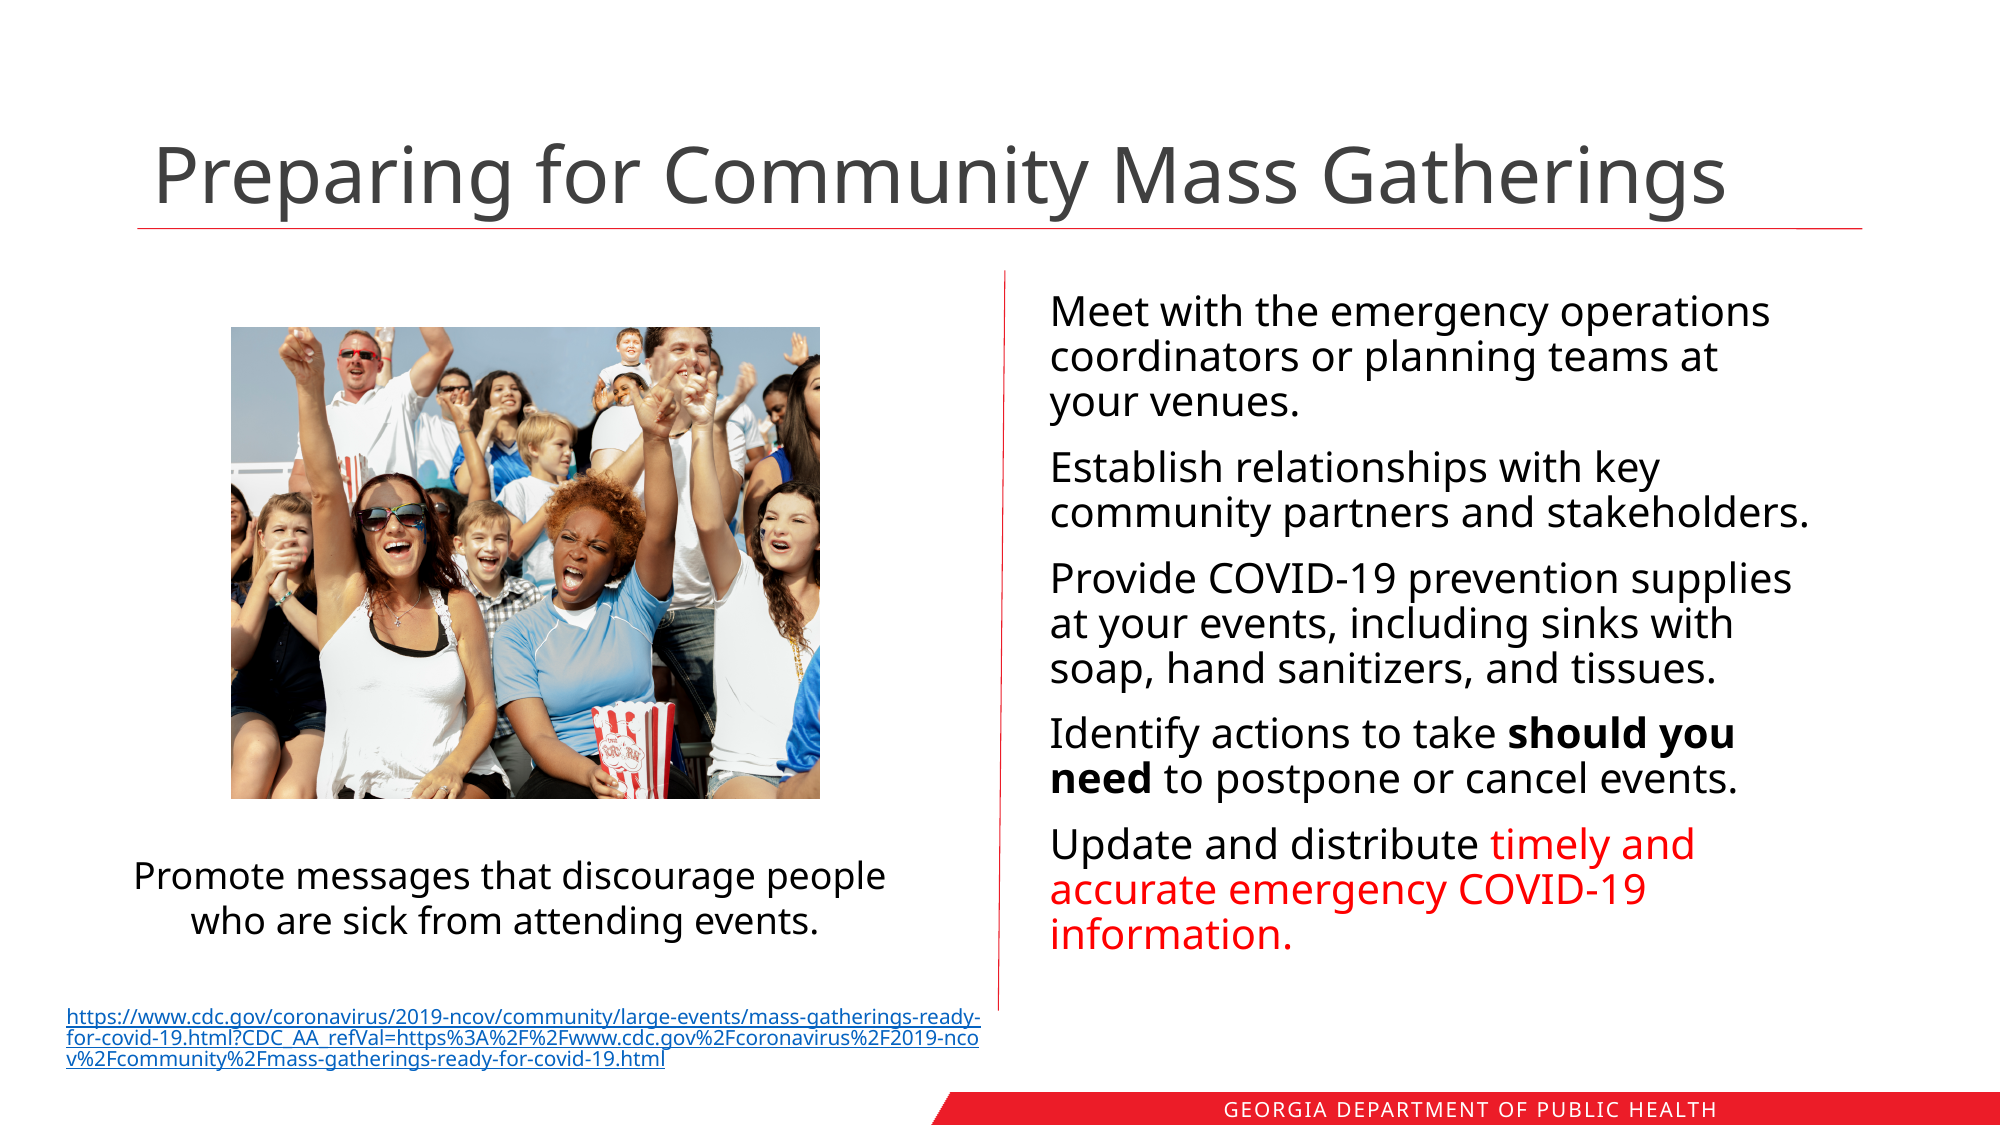

# Preparing for Community Mass Gatherings
Meet with the emergency operations coordinators or planning teams at your venues.
Establish relationships with key community partners and stakeholders.
Provide COVID-19 prevention supplies at your events, including sinks with soap, hand sanitizers, and tissues.
Identify actions to take should you need to postpone or cancel events.
Update and distribute timely and accurate emergency COVID-19 information.
Promote messages that discourage people who are sick from attending events.
https://www.cdc.gov/coronavirus/2019-ncov/community/large-events/mass-gatherings-ready-for-covid-19.html?CDC_AA_refVal=https%3A%2F%2Fwww.cdc.gov%2Fcoronavirus%2F2019-ncov%2Fcommunity%2Fmass-gatherings-ready-for-covid-19.html